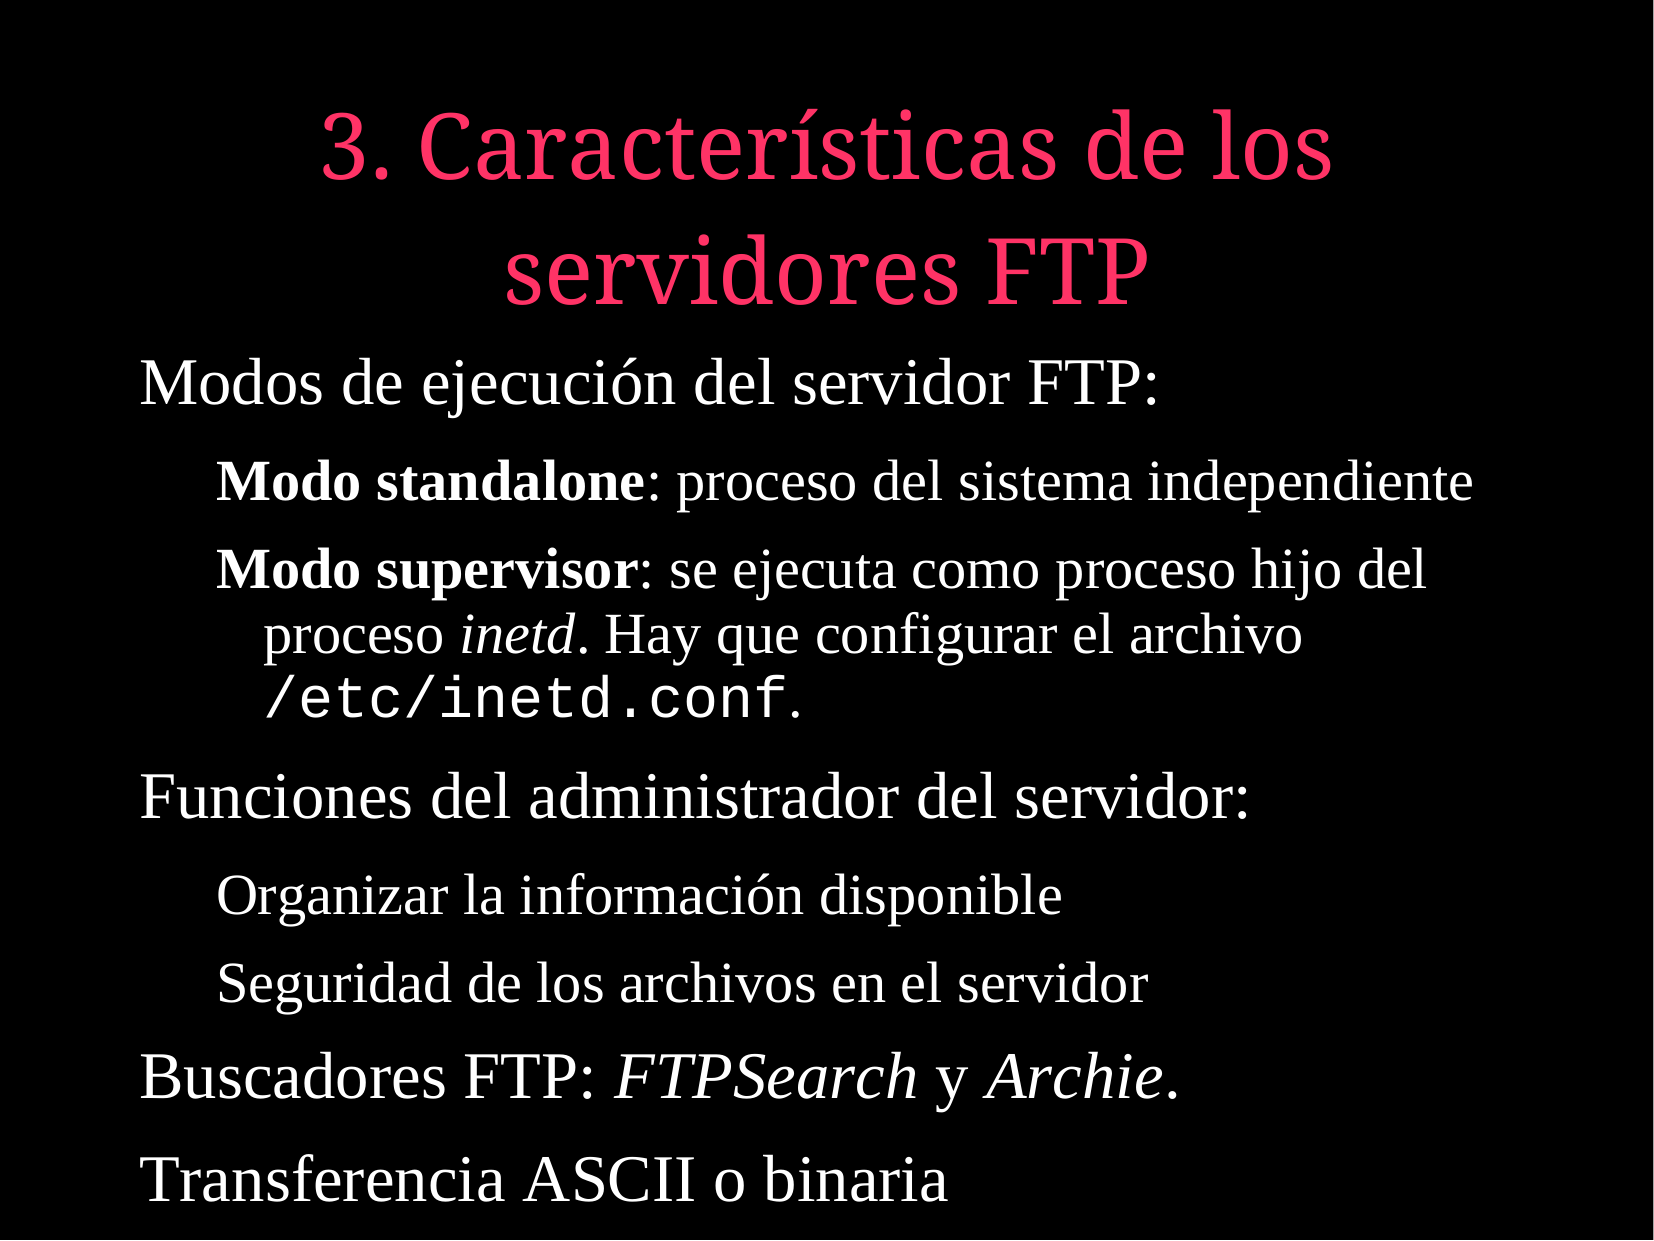

# 3. Características de los servidores FTP
Modos de ejecución del servidor FTP:
Modo standalone: proceso del sistema independiente
Modo supervisor: se ejecuta como proceso hijo del proceso inetd. Hay que configurar el archivo /etc/inetd.conf.
Funciones del administrador del servidor:
Organizar la información disponible
Seguridad de los archivos en el servidor
Buscadores FTP: FTPSearch y Archie.
Transferencia ASCII o binaria